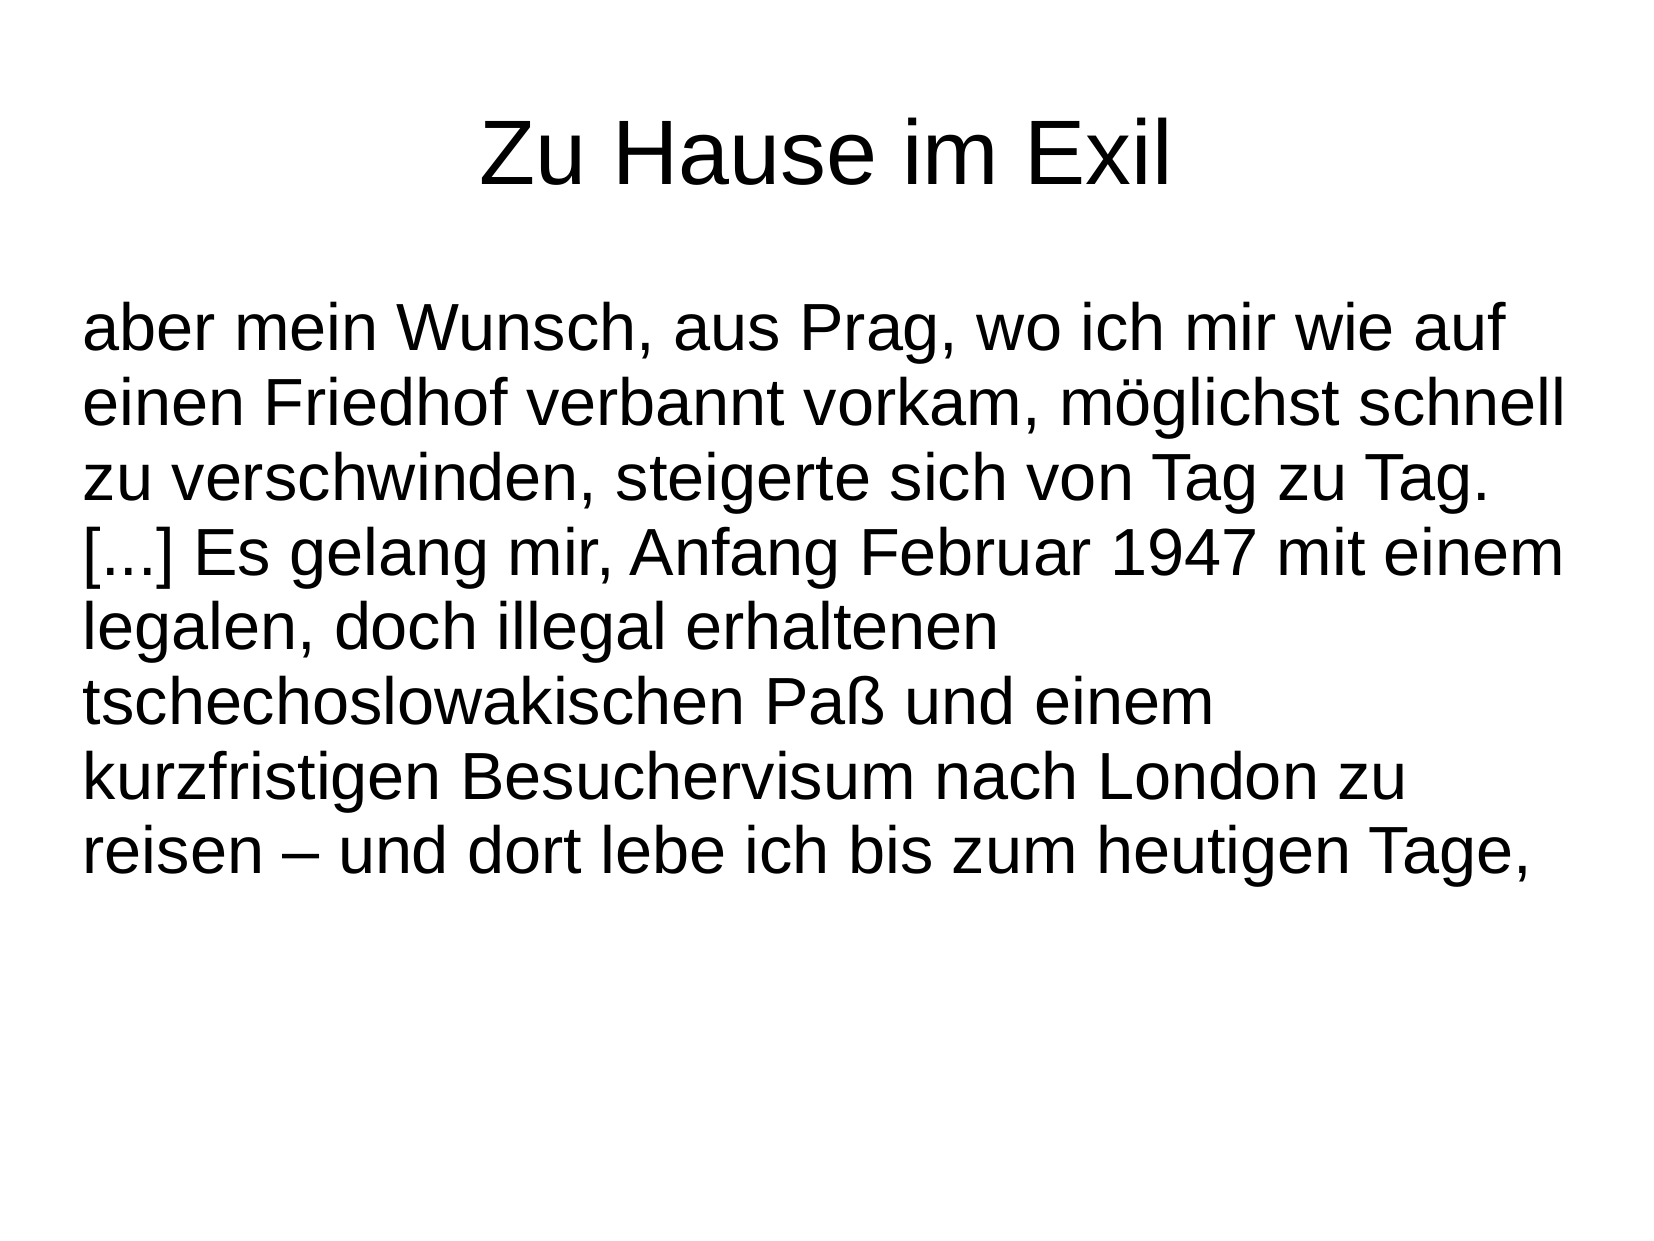

# Zu Hause im Exil
aber mein Wunsch, aus Prag, wo ich mir wie auf einen Friedhof verbannt vorkam, möglichst schnell zu verschwinden, steigerte sich von Tag zu Tag. [...] Es gelang mir, Anfang Februar 1947 mit einem legalen, doch illegal erhaltenen tschechoslowakischen Paß und einem kurzfristigen Besuchervisum nach London zu reisen ‒ und dort lebe ich bis zum heutigen Tage,